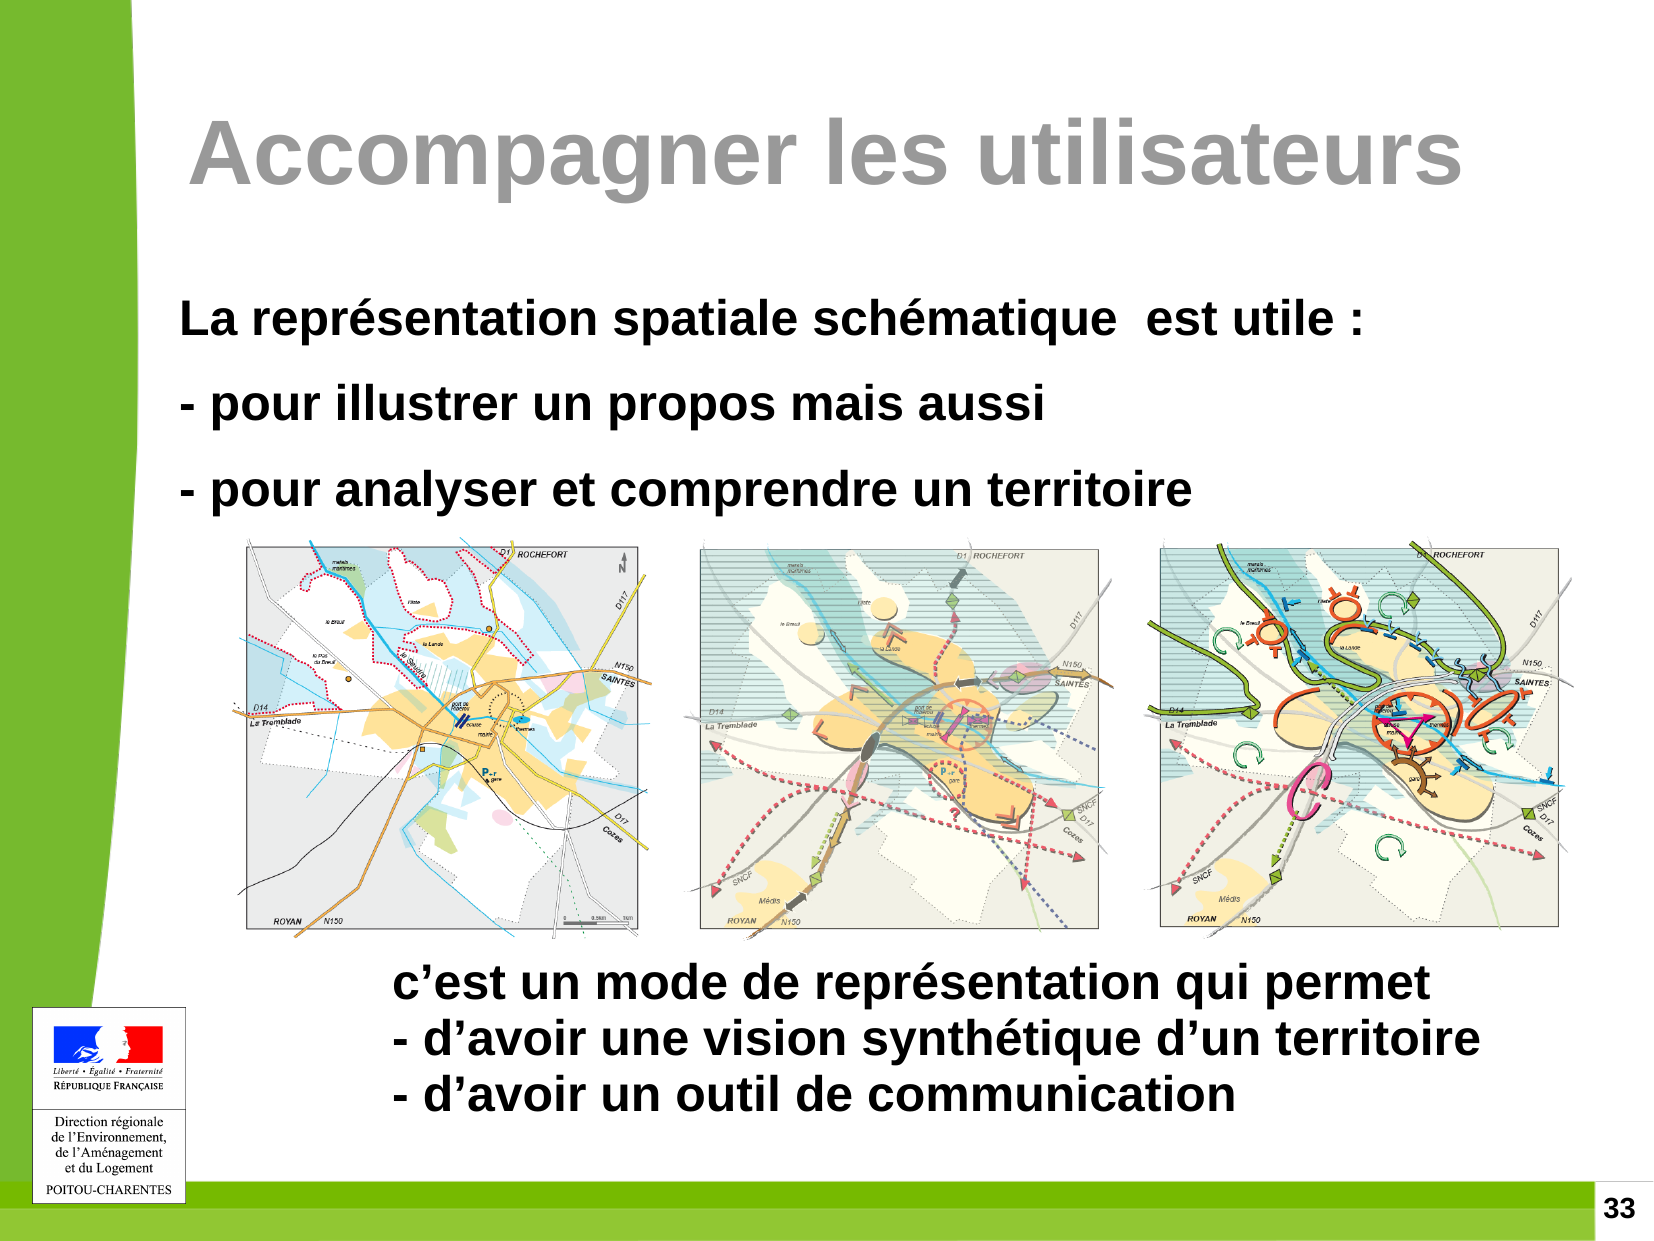

# Accompagner les utilisateurs
La représentation spatiale schématique est utile :
- pour illustrer un propos mais aussi
- pour analyser et comprendre un territoire
c’est un mode de représentation qui permet
- d’avoir une vision synthétique d’un territoire
- d’avoir un outil de communication